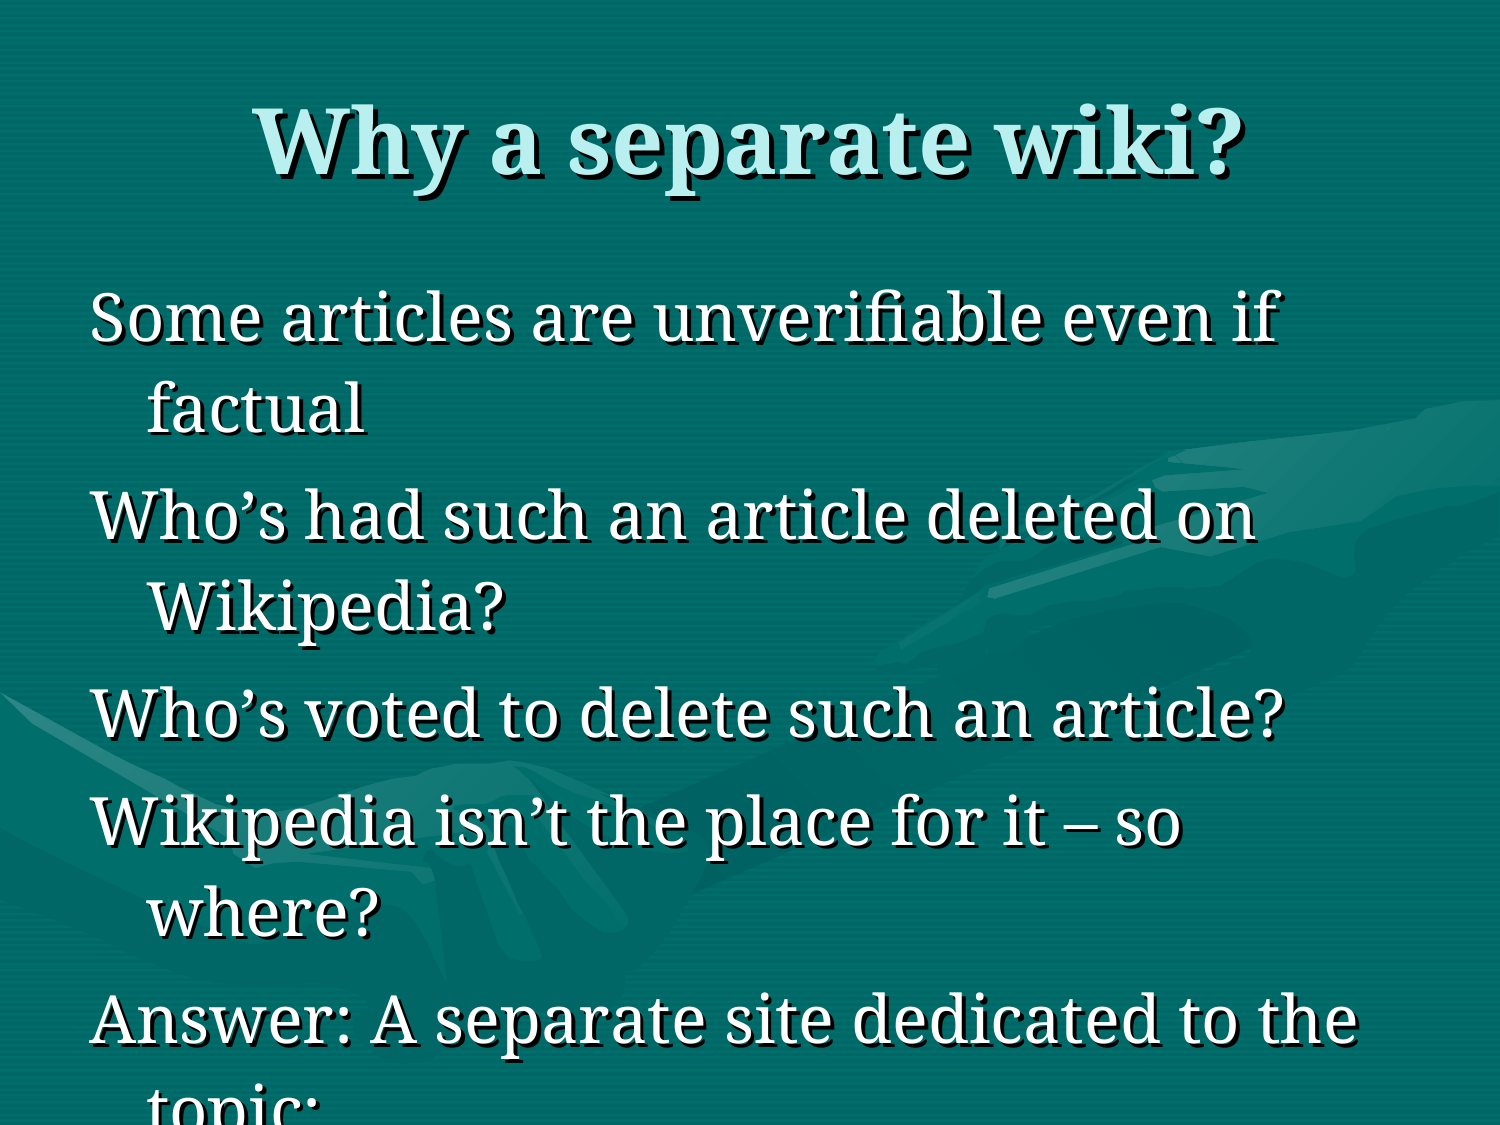

# Why a separate wiki?
Some articles are unverifiable even if factual
Who’s had such an article deleted on Wikipedia?
Who’s voted to delete such an article?
Wikipedia isn’t the place for it – so where?
Answer: A separate site dedicated to the topic:
Easier to gather contributors
Less stress defending against deletion
Policies appropriate to your community